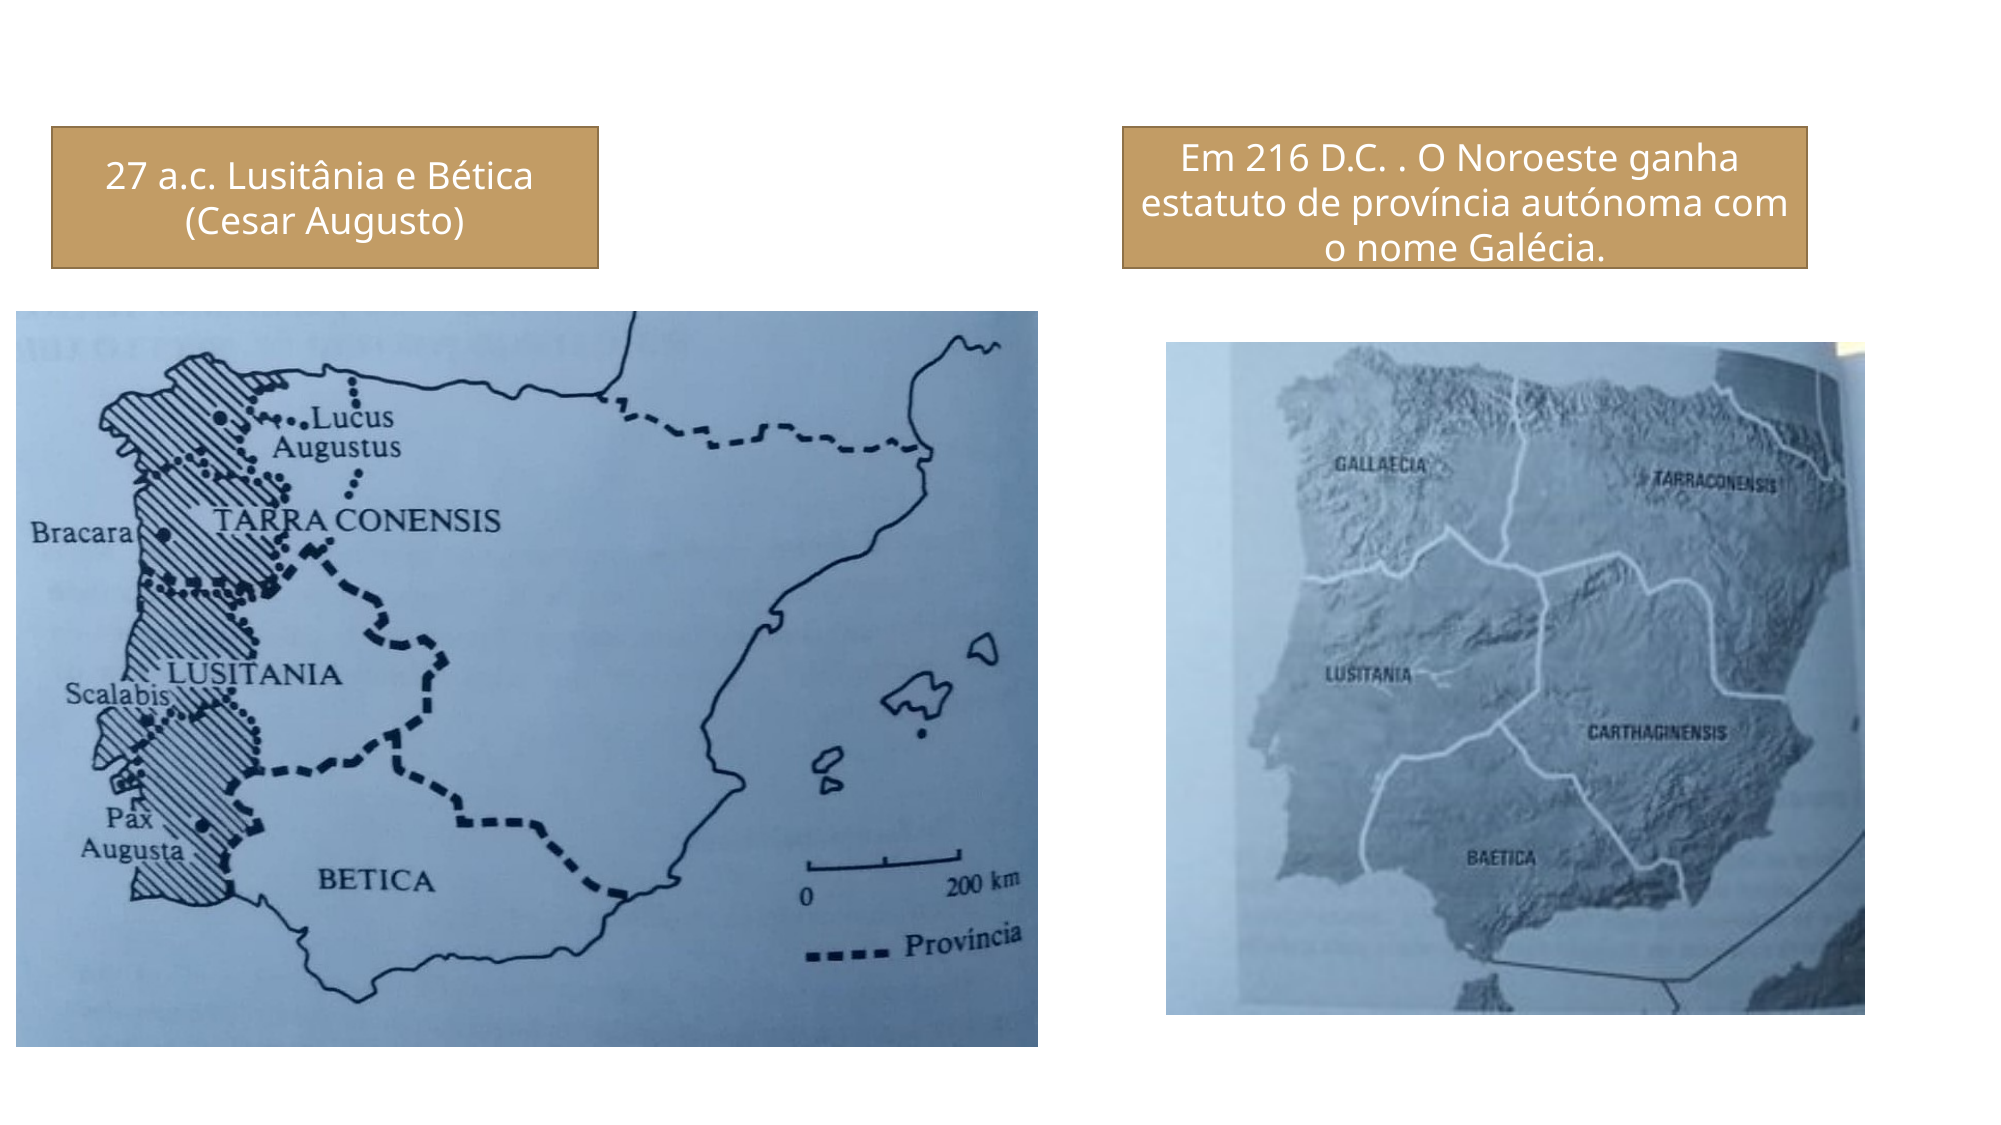

27 a.c. Lusitânia e Bética (Cesar Augusto)
Em 216 D.C. . O Noroeste ganha estatuto de província autónoma com o nome Galécia.